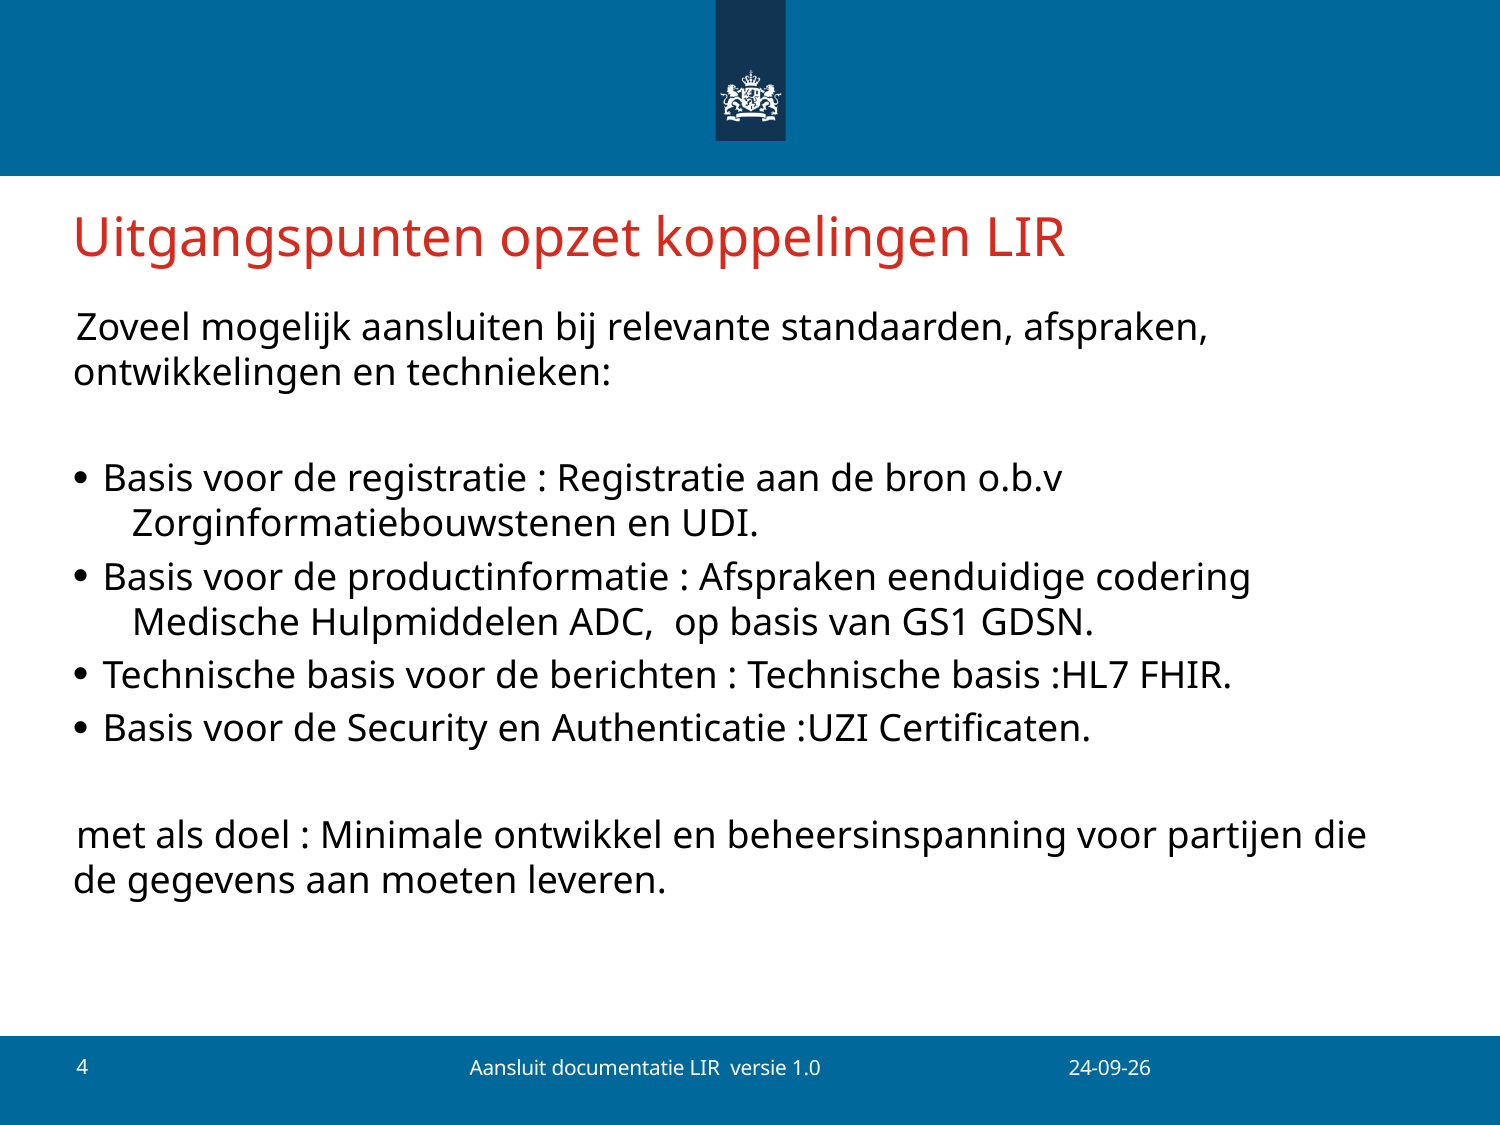

# Uitgangspunten opzet koppelingen LIR
Zoveel mogelijk aansluiten bij relevante standaarden, afspraken, ontwikkelingen en technieken:
Basis voor de registratie : Registratie aan de bron o.b.v Zorginformatiebouwstenen en UDI.
Basis voor de productinformatie : Afspraken eenduidige codering Medische Hulpmiddelen ADC, op basis van GS1 GDSN.
Technische basis voor de berichten : Technische basis :HL7 FHIR.
Basis voor de Security en Authenticatie :UZI Certificaten.
met als doel : Minimale ontwikkel en beheersinspanning voor partijen die de gegevens aan moeten leveren.
4
Aansluit documentatie LIR versie 1.0